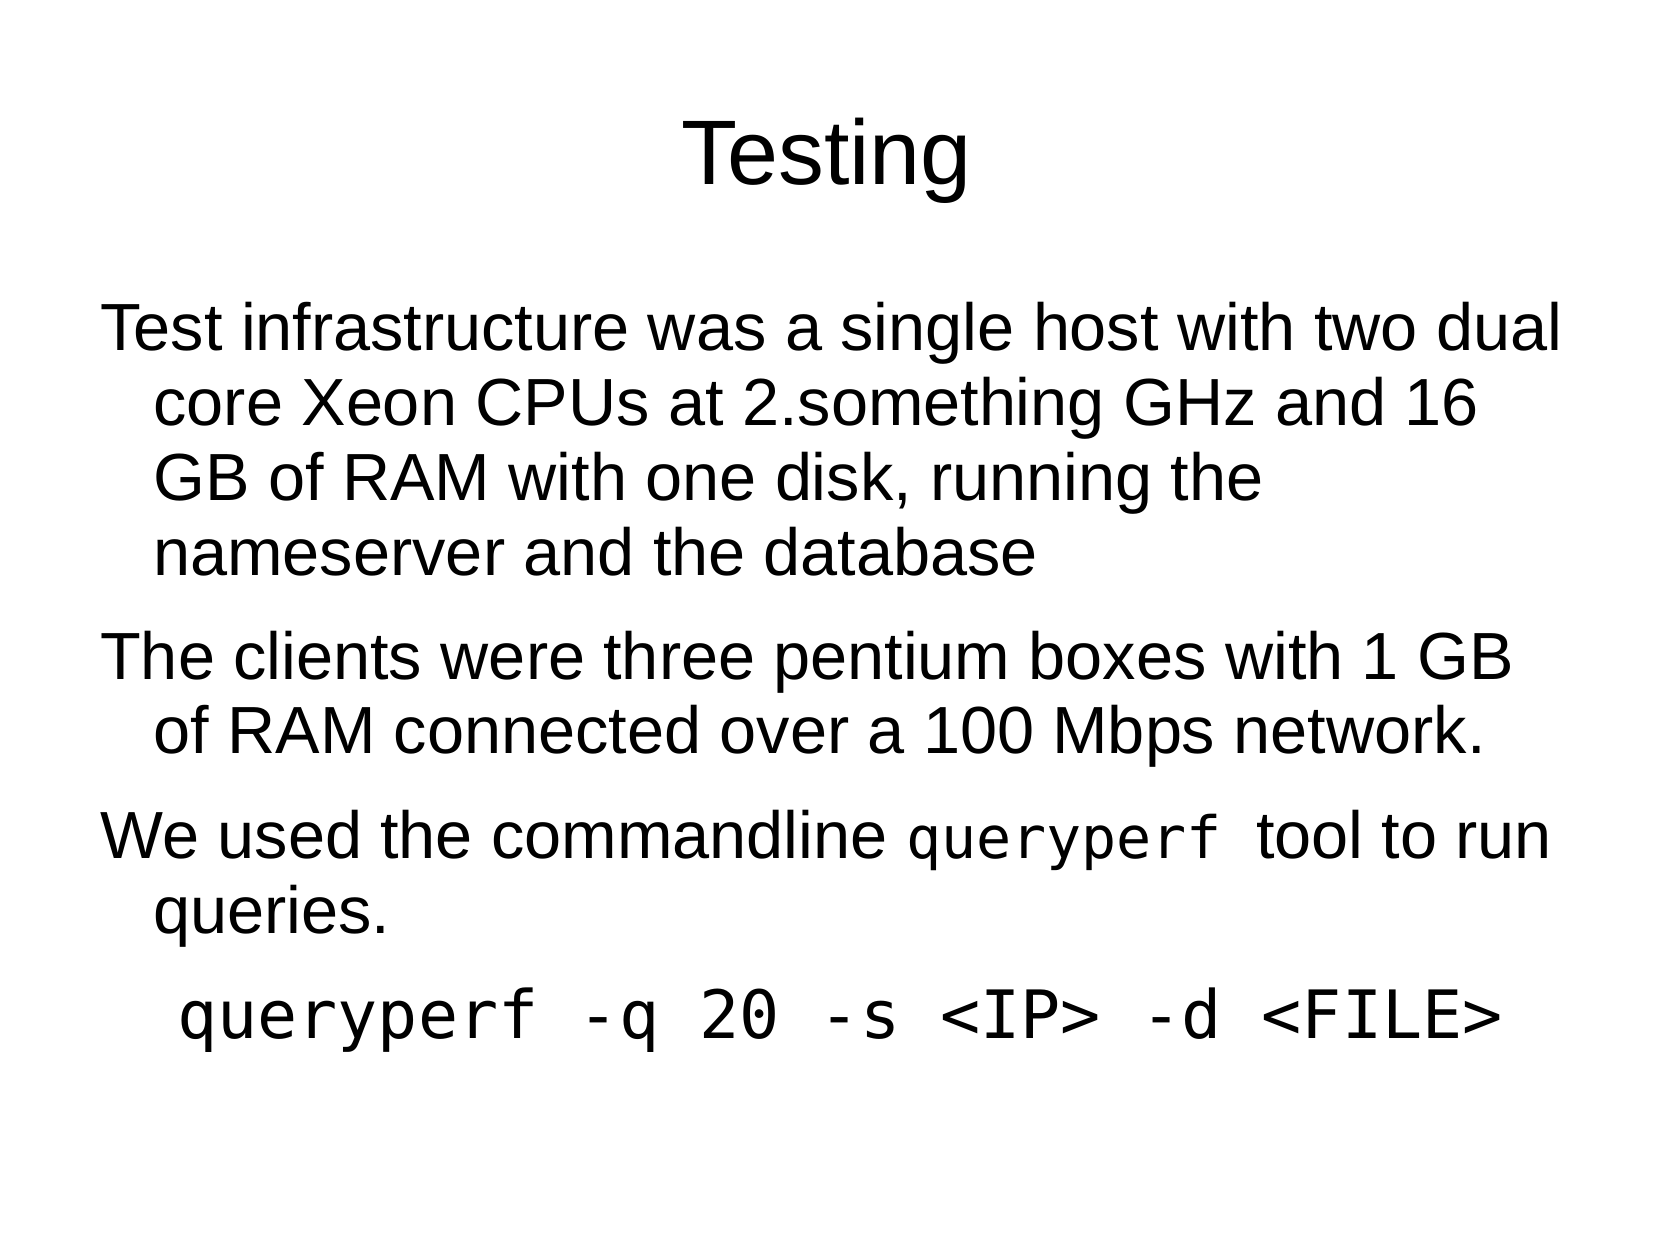

# Testing
Test infrastructure was a single host with two dual core Xeon CPUs at 2.something GHz and 16 GB of RAM with one disk, running the nameserver and the database
The clients were three pentium boxes with 1 GB of RAM connected over a 100 Mbps network.
We used the commandline queryperf tool to run queries.
queryperf -q 20 -s <IP> -d <FILE>